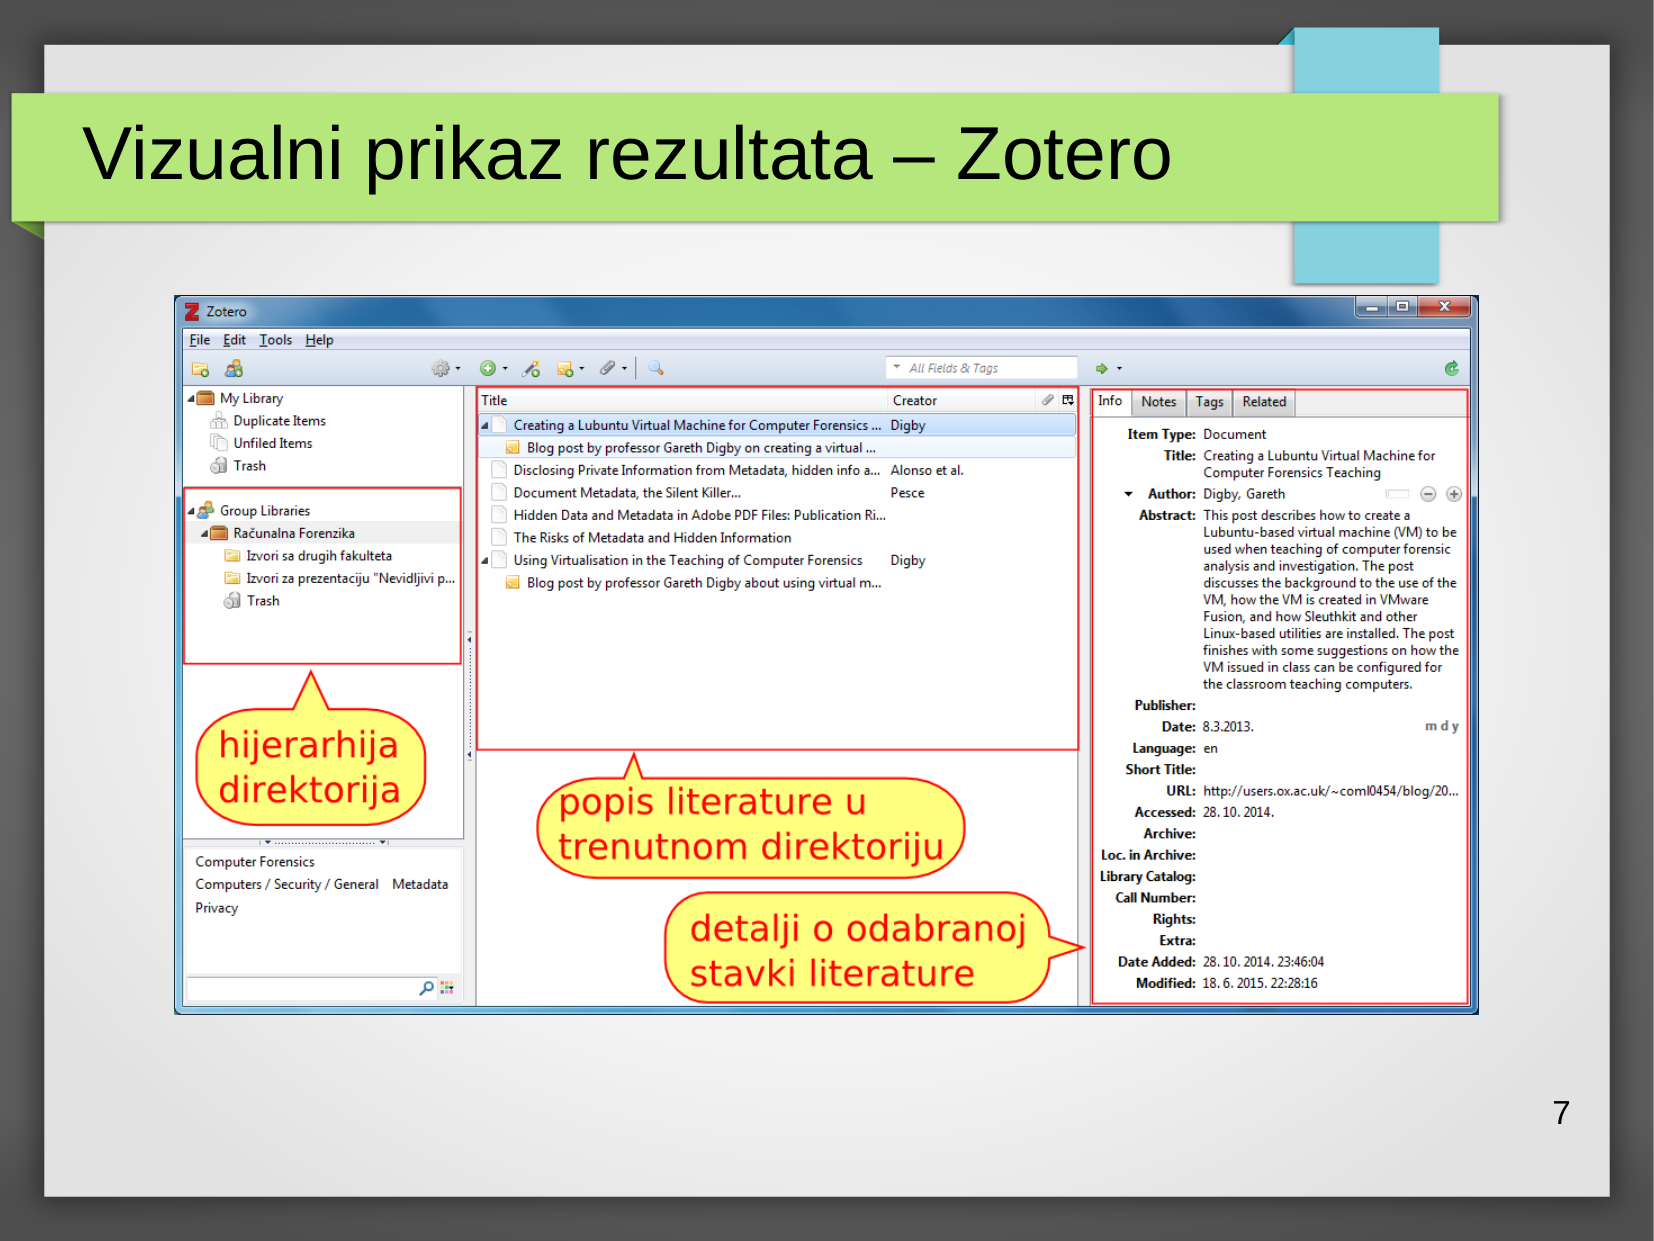

# Vizualni prikaz rezultata – Zotero
7